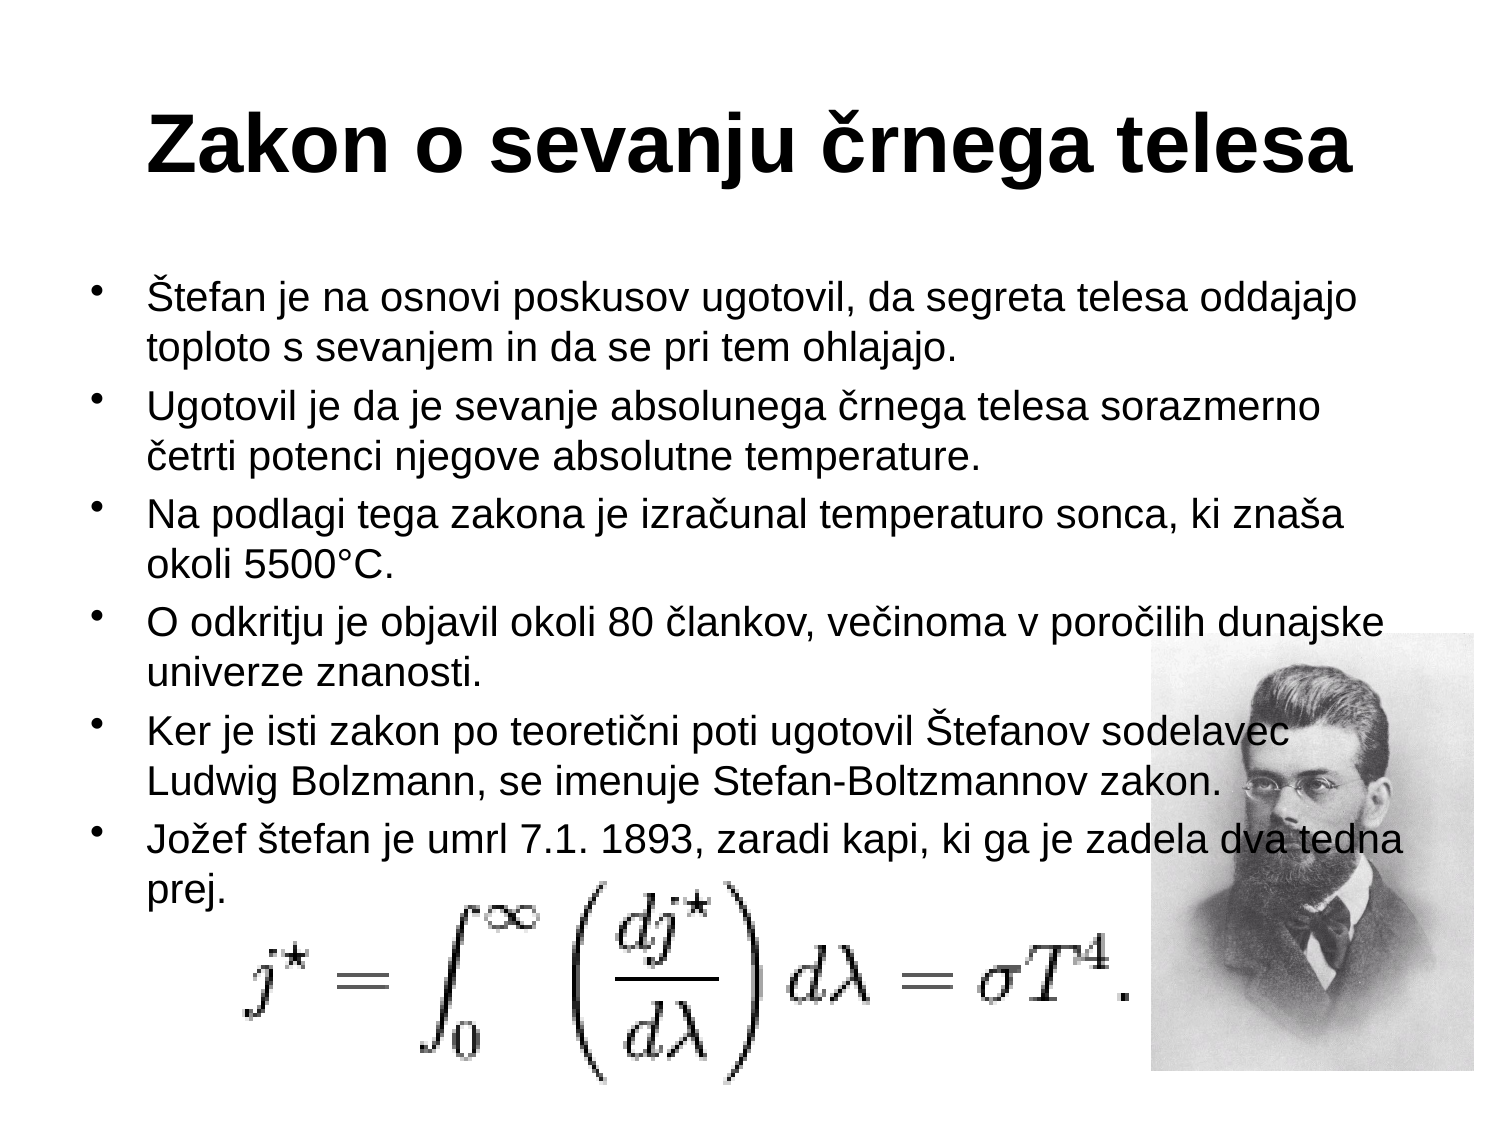

# Zakon o sevanju črnega telesa
Štefan je na osnovi poskusov ugotovil, da segreta telesa oddajajo toploto s sevanjem in da se pri tem ohlajajo.
Ugotovil je da je sevanje absolunega črnega telesa sorazmerno četrti potenci njegove absolutne temperature.
Na podlagi tega zakona je izračunal temperaturo sonca, ki znaša okoli 5500°C.
O odkritju je objavil okoli 80 člankov, večinoma v poročilih dunajske univerze znanosti.
Ker je isti zakon po teoretični poti ugotovil Štefanov sodelavec Ludwig Bolzmann, se imenuje Stefan-Boltzmannov zakon.
Jožef štefan je umrl 7.1. 1893, zaradi kapi, ki ga je zadela dva tedna prej.